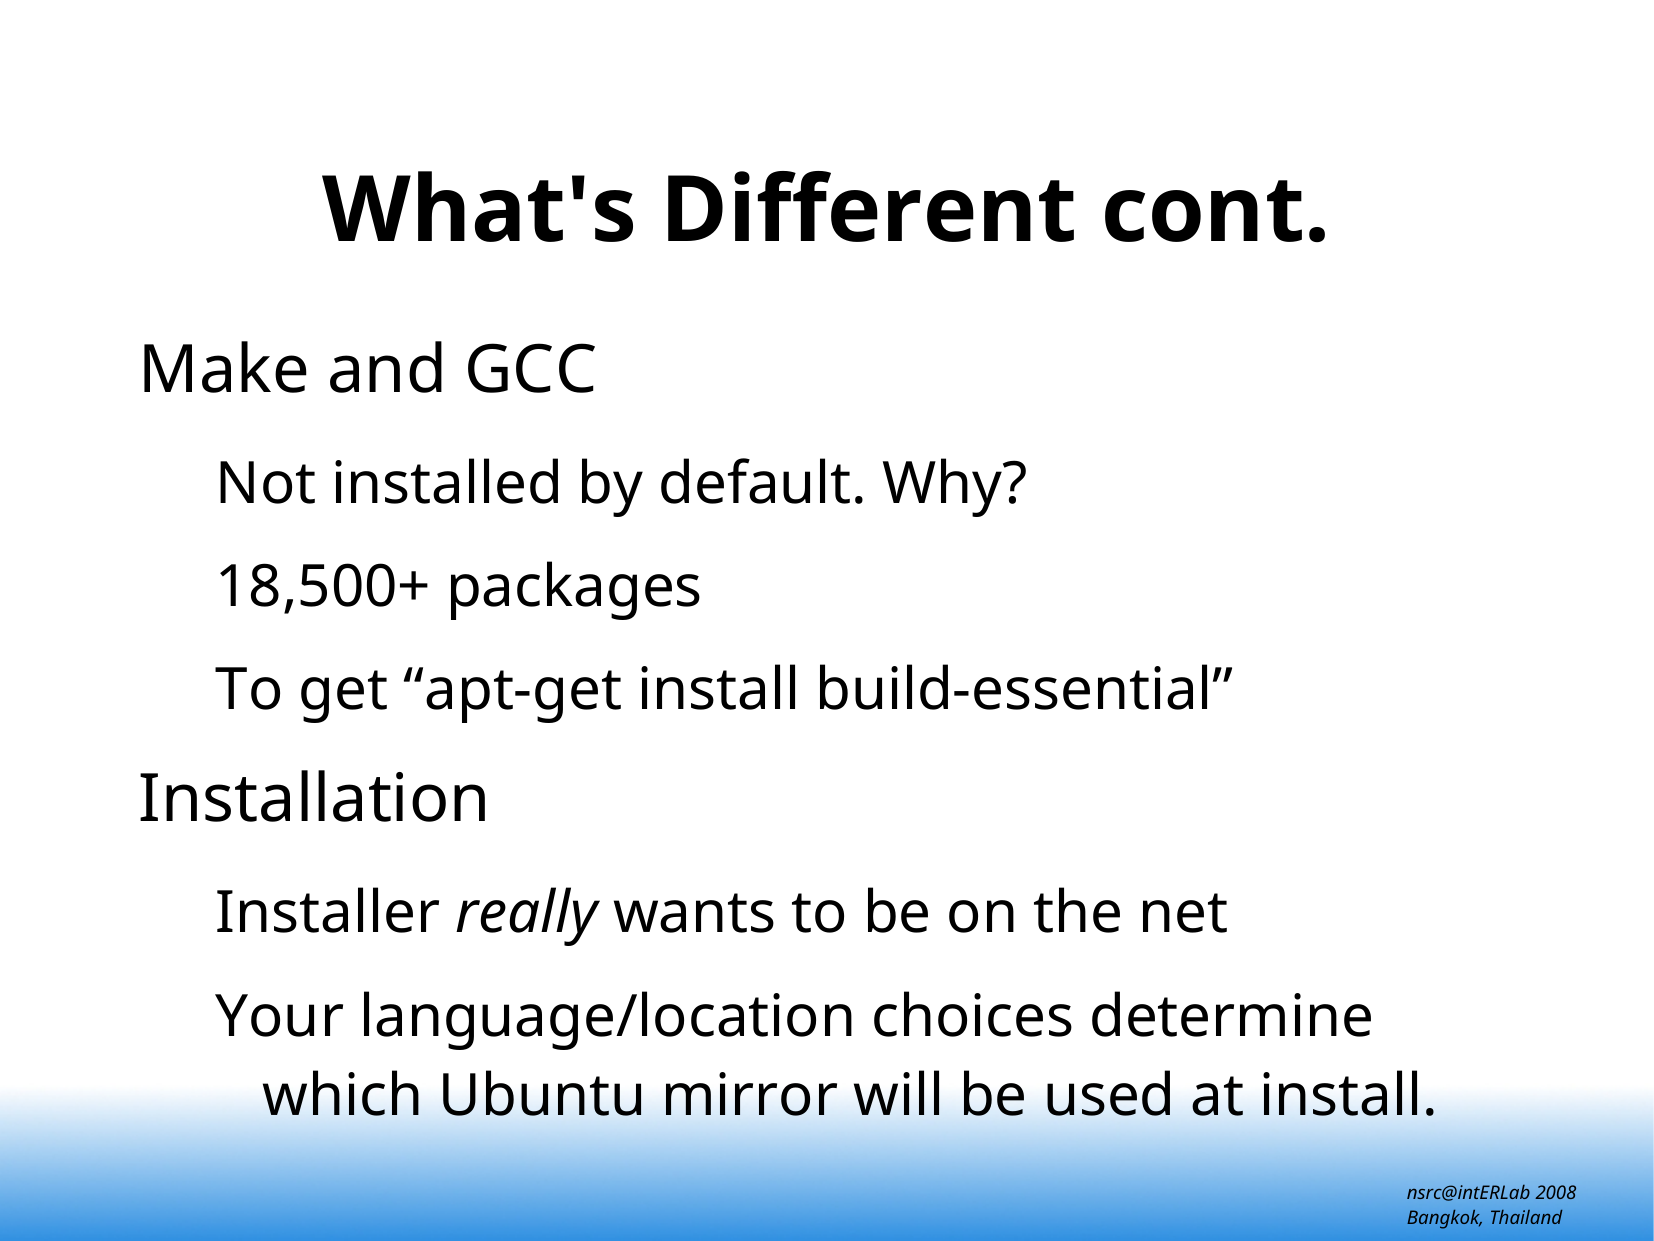

# What's Different cont.
Make and GCC
Not installed by default. Why?
18,500+ packages
To get “apt-get install build-essential”
Installation
Installer really wants to be on the net
Your language/location choices determine which Ubuntu mirror will be used at install.